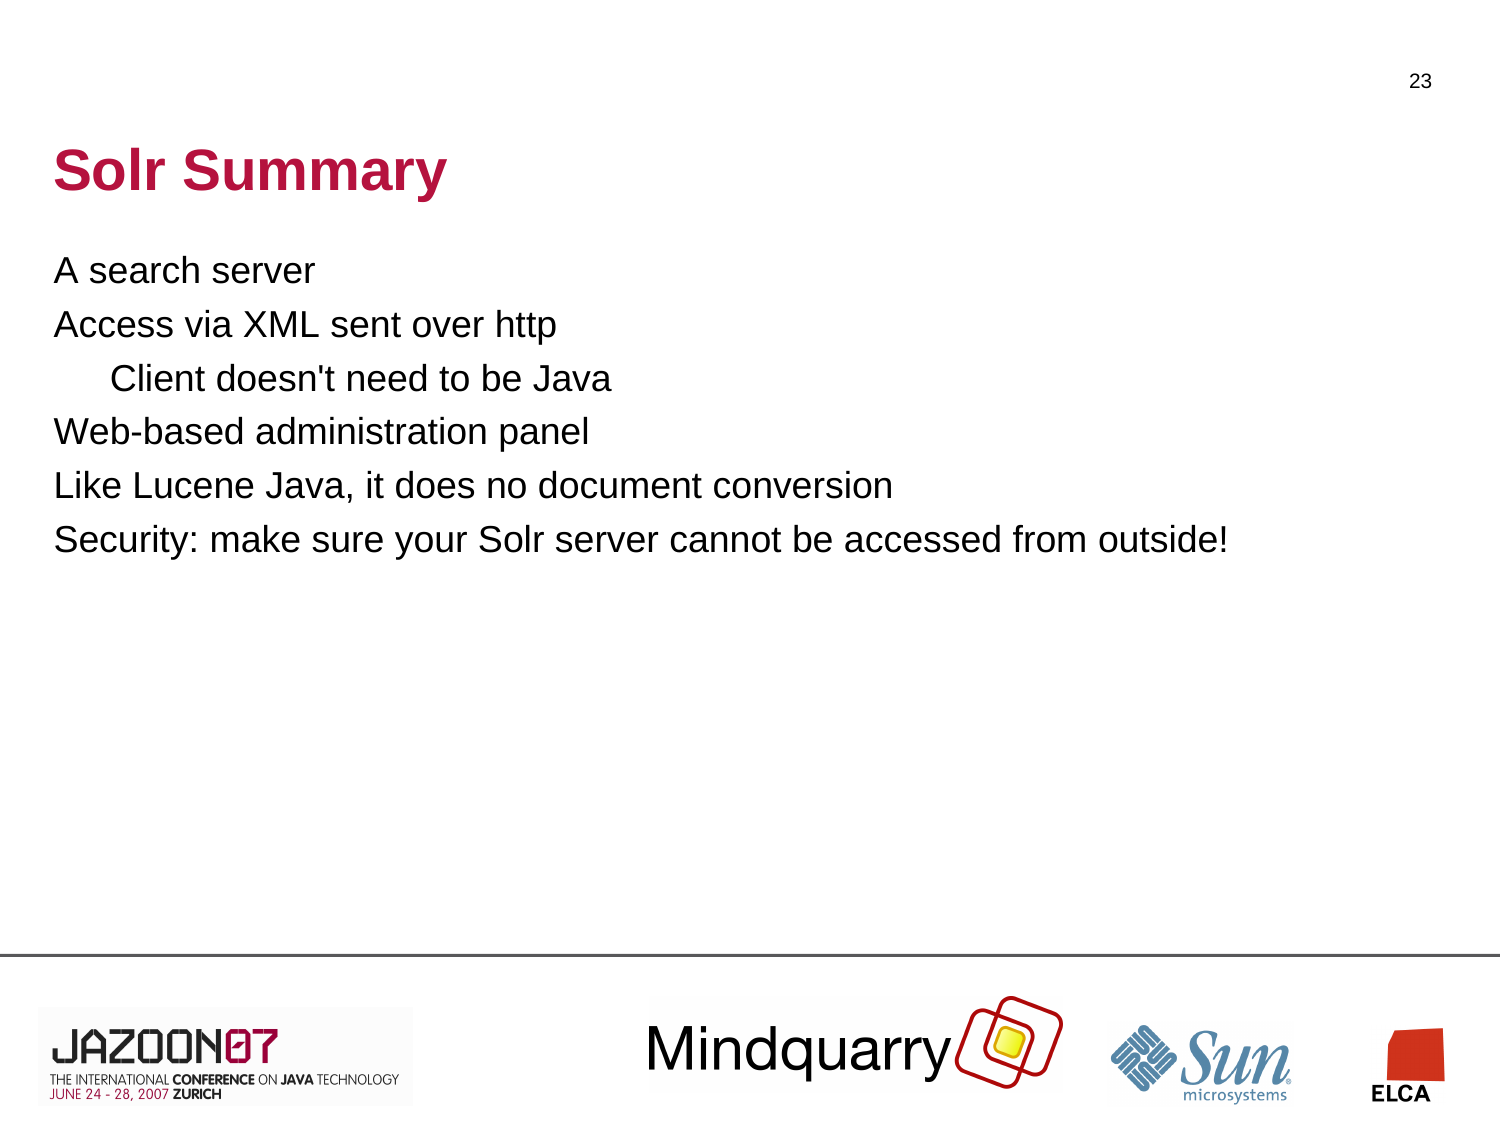

23
# Solr Summary
A search server
Access via XML sent over http
Client doesn't need to be Java
Web-based administration panel
Like Lucene Java, it does no document conversion
Security: make sure your Solr server cannot be accessed from outside!